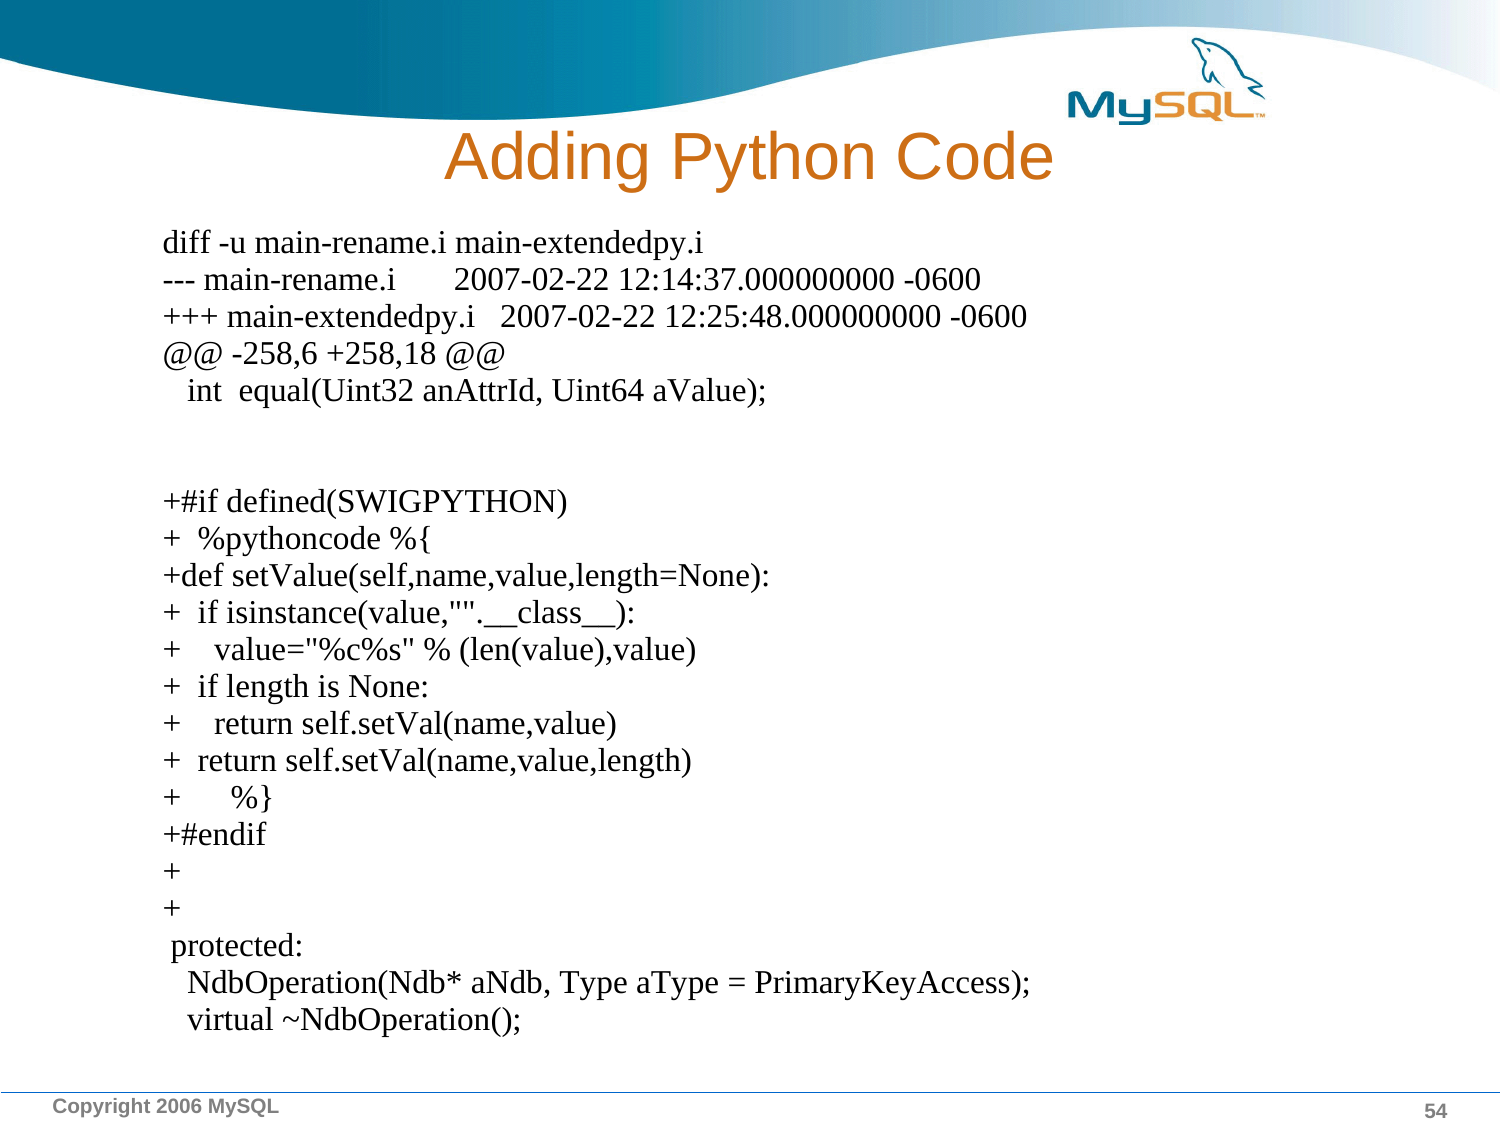

# Adding Python Code
diff -u main-rename.i main-extendedpy.i
--- main-rename.i 2007-02-22 12:14:37.000000000 -0600
+++ main-extendedpy.i 2007-02-22 12:25:48.000000000 -0600
@@ -258,6 +258,18 @@
 int equal(Uint32 anAttrId, Uint64 aValue);
+#if defined(SWIGPYTHON)
+ %pythoncode %{
+def setValue(self,name,value,length=None):
+ if isinstance(value,"".__class__):
+ value="%c%s" % (len(value),value)
+ if length is None:
+ return self.setVal(name,value)
+ return self.setVal(name,value,length)
+ %}
+#endif
+
+
 protected:
 NdbOperation(Ndb* aNdb, Type aType = PrimaryKeyAccess);
 virtual ~NdbOperation();